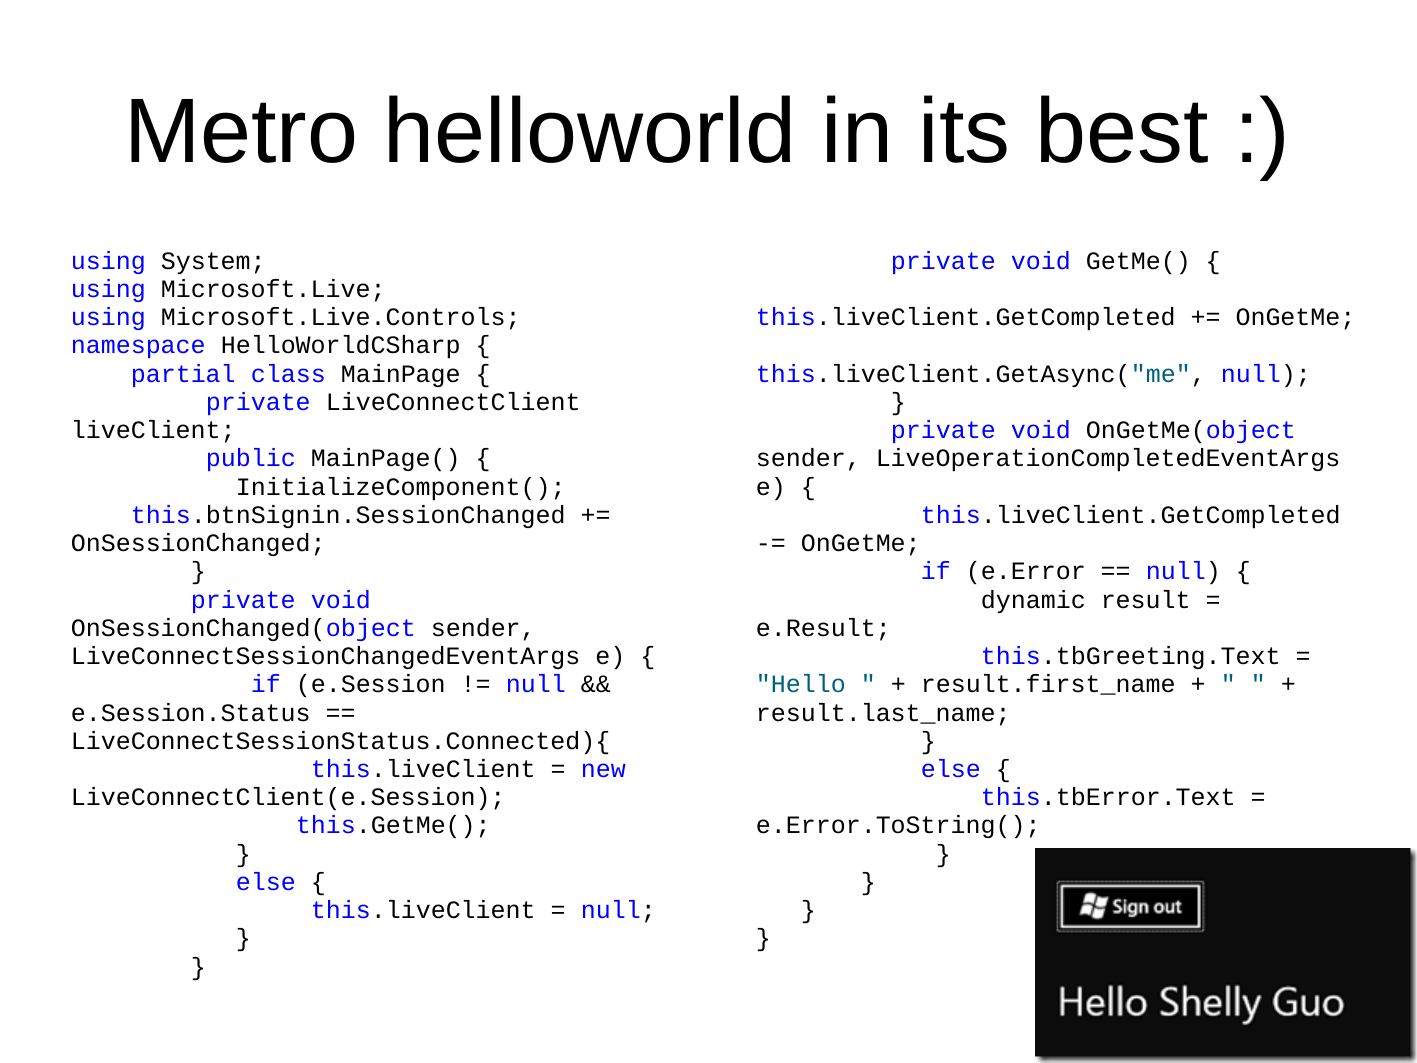

# Metro helloworld in its best :)
using System;
using Microsoft.Live;
using Microsoft.Live.Controls;
namespace HelloWorldCSharp {
 partial class MainPage {
 private LiveConnectClient liveClient;
 public MainPage() {
 InitializeComponent(); this.btnSignin.SessionChanged += OnSessionChanged;
 }
 private void OnSessionChanged(object sender, LiveConnectSessionChangedEventArgs e) {
 if (e.Session != null && e.Session.Status == LiveConnectSessionStatus.Connected){
 this.liveClient = new LiveConnectClient(e.Session);
 this.GetMe();
 }
 else {
 this.liveClient = null;
 }
 }
 private void GetMe() {
 this.liveClient.GetCompleted += OnGetMe;
 this.liveClient.GetAsync("me", null);
 }
 private void OnGetMe(object sender, LiveOperationCompletedEventArgs e) {
 this.liveClient.GetCompleted -= OnGetMe;
 if (e.Error == null) {
 dynamic result = e.Result;
 this.tbGreeting.Text = "Hello " + result.first_name + " " + result.last_name;
 }
 else {
 this.tbError.Text = e.Error.ToString();
 }
 }
 }
}